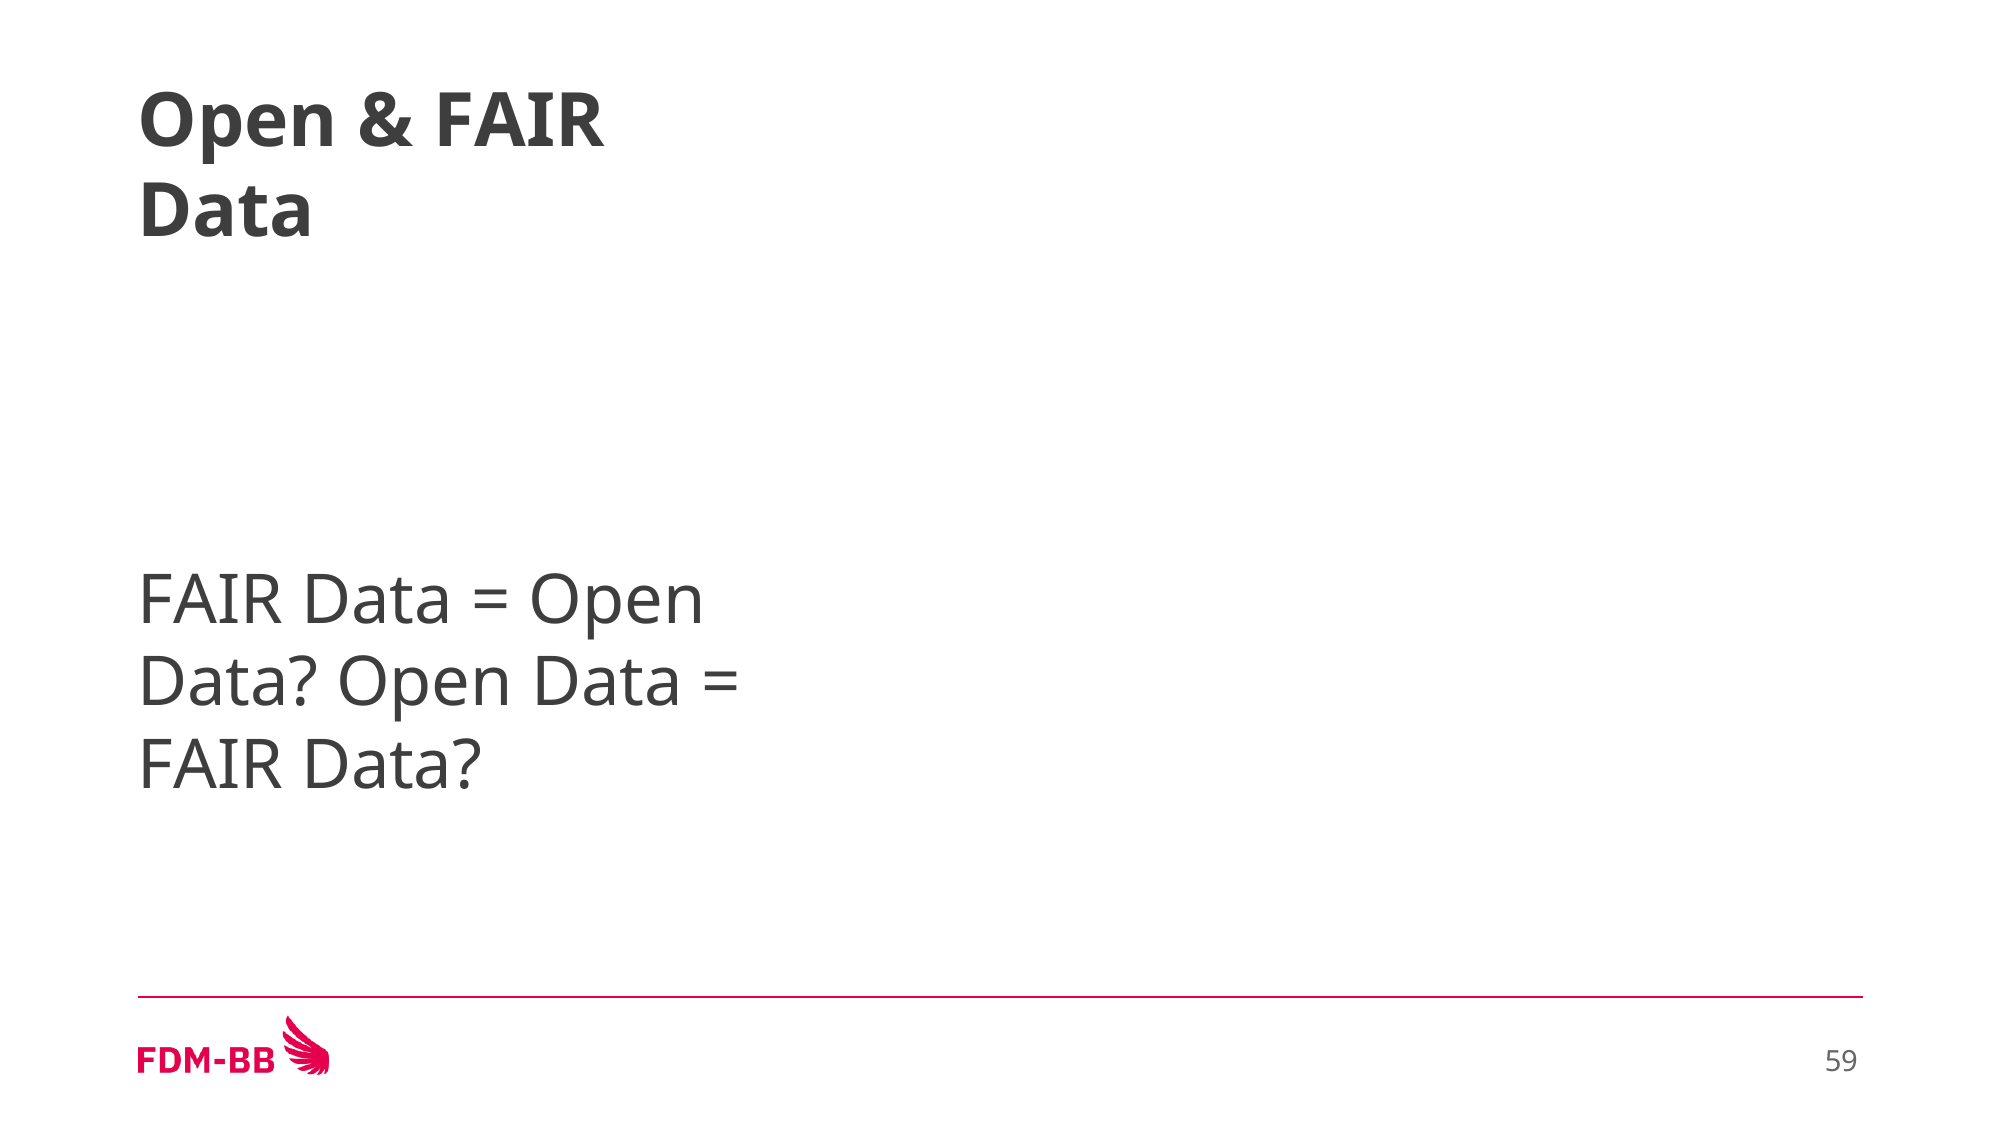

Open & FAIR Data
FAIR Data = Open Data? Open Data = FAIR Data?
52